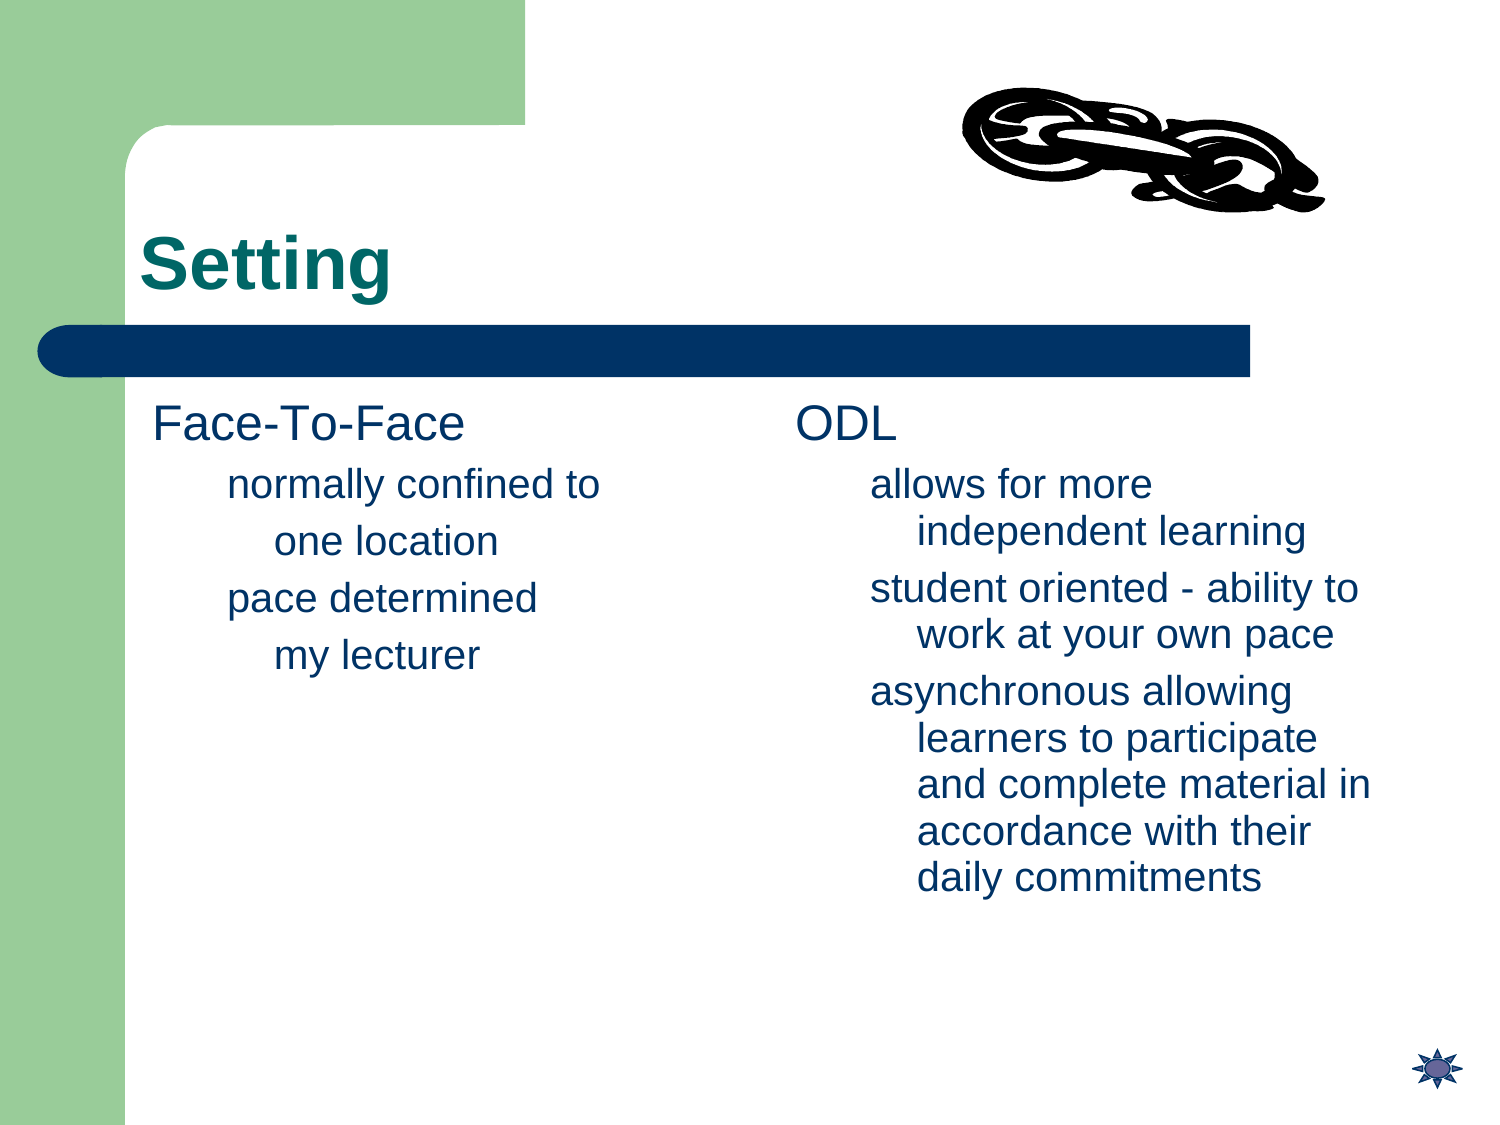

# Setting
Face-To-Face
normally confined to
	one location
pace determined
	my lecturer
ODL
allows for more independent learning
student oriented - ability to work at your own pace
asynchronous allowing learners to participate and complete material in accordance with their daily commitments